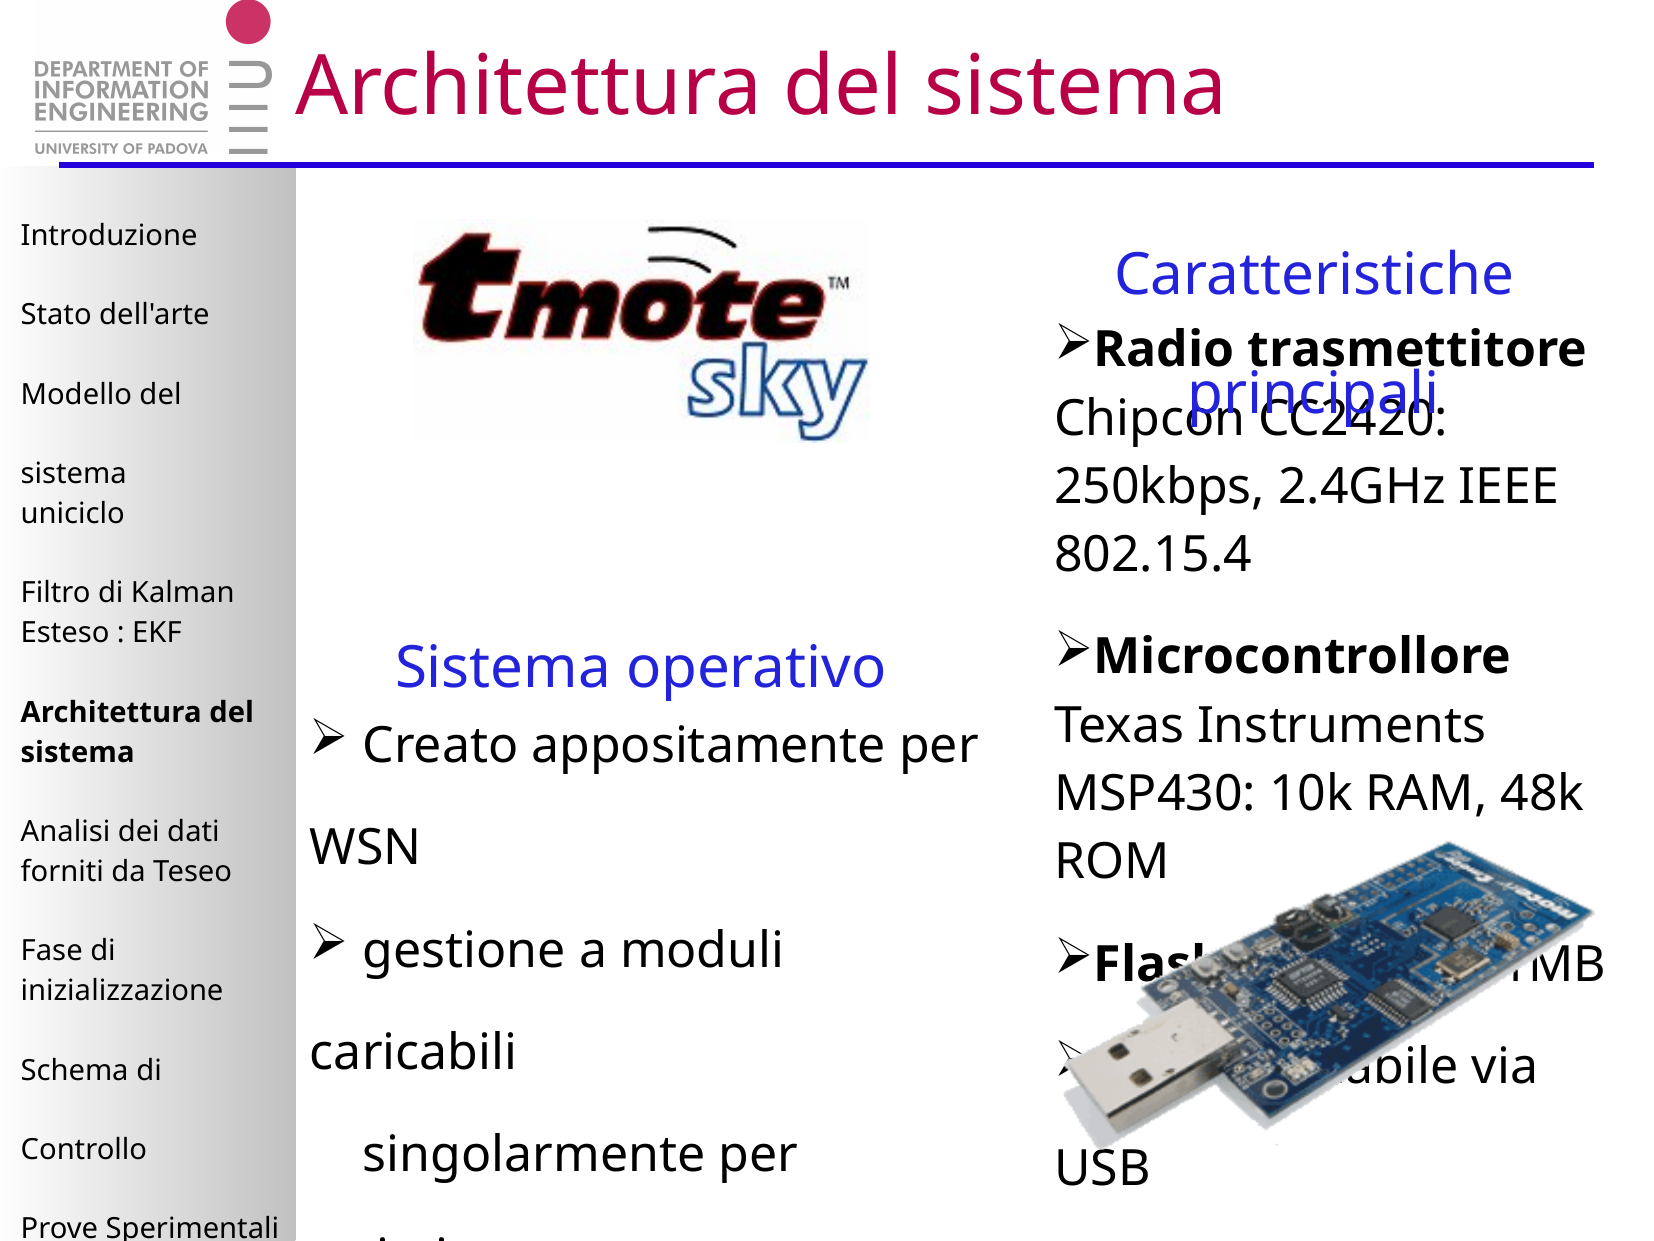

# Architettura del sistema
Caratteristiche principali
Introduzione
Stato dell'arte
Modello del sistema
uniciclo
Filtro di Kalman
Esteso : EKF
Architettura del
sistema
Analisi dei dati
forniti da Teseo
Fase di
inizializzazione
Schema di Controllo
Prove Sperimentali
Conclusioni
Sviluppi futuri
Radio trasmettitore
Chipcon CC2420: 250kbps, 2.4GHz IEEE 802.15.4
Microcontrollore
Texas Instruments MSP430: 10k RAM, 48k ROM
Flash esterna da 1MB
Programmabile via USB
Sistema operativo
 Creato appositamente per WSN
 gestione a moduli caricabili
 singolarmente per ottimizzare
 spazio richiesto
 programmato in NesC
 (estensione C)
 costrutto C e SO in file separati